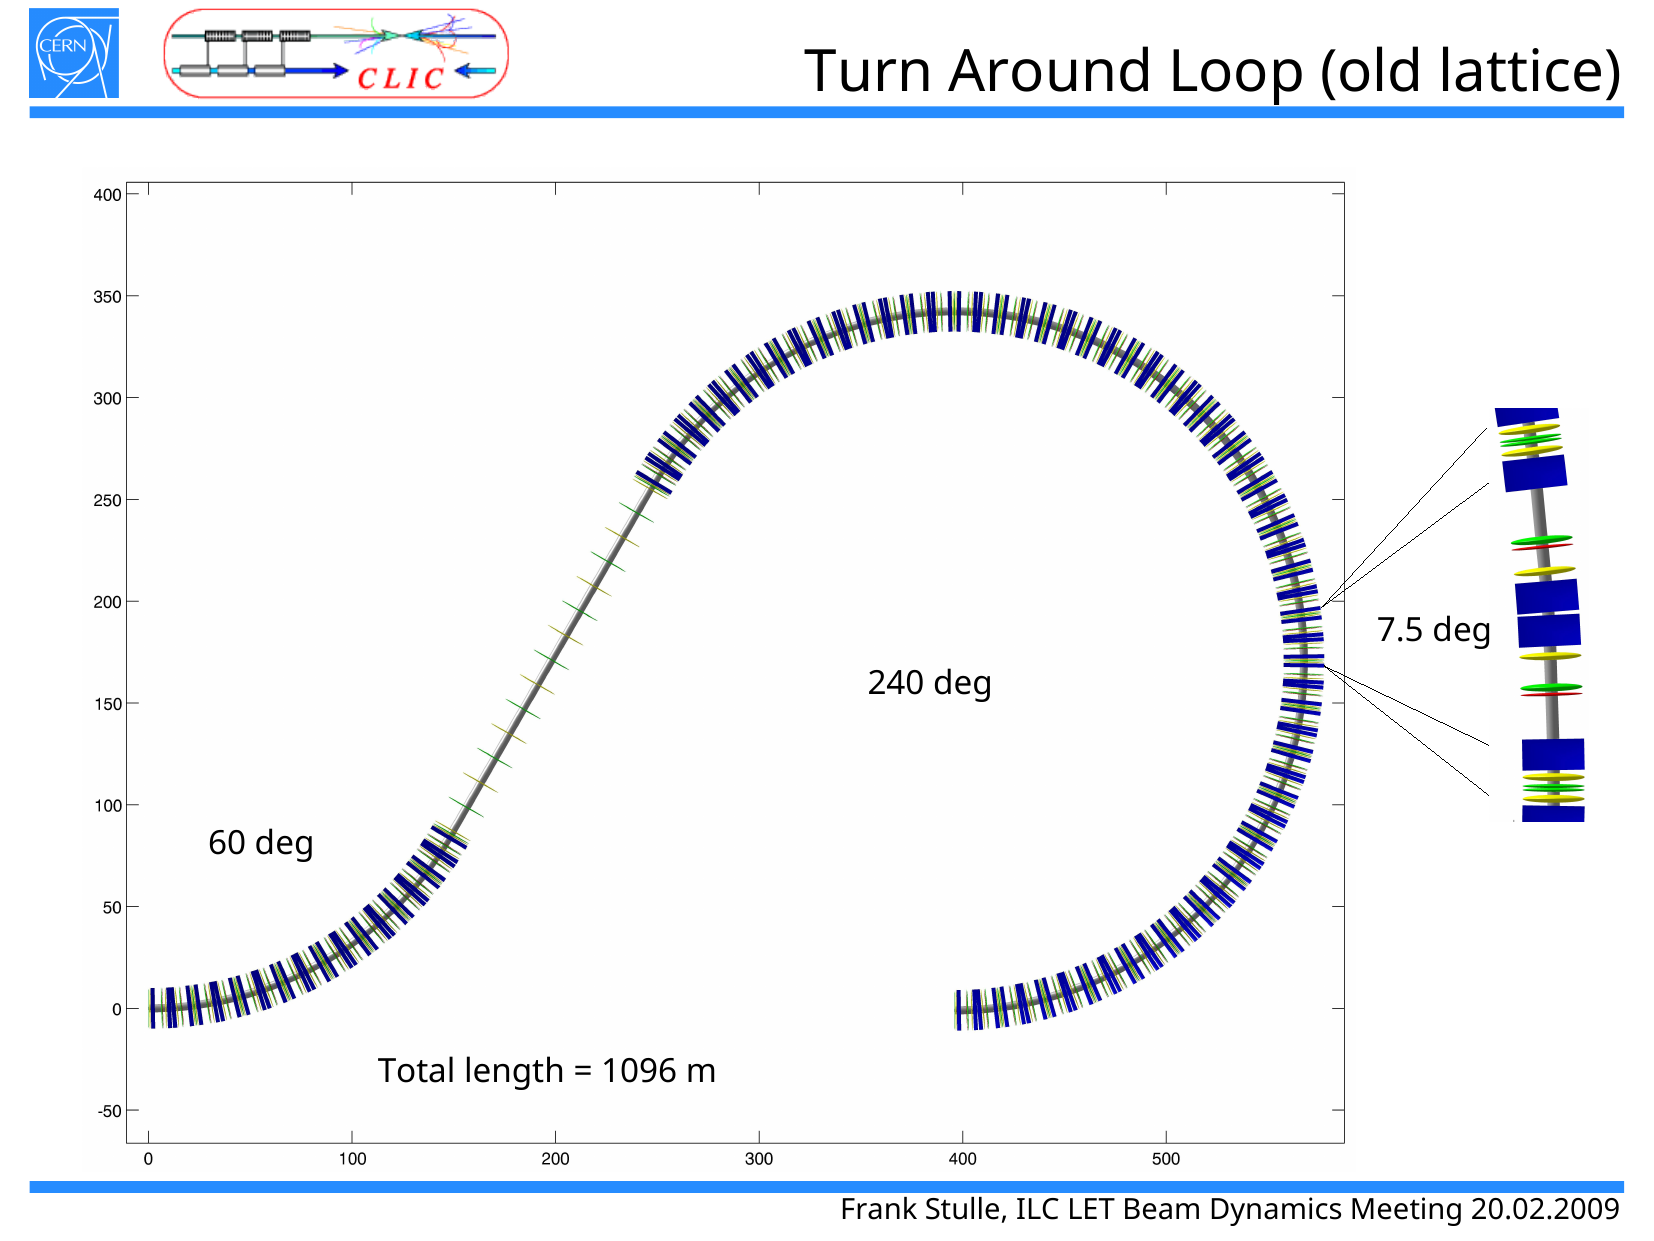

# Turn Around Loop (old lattice)
7.5 deg
240 deg
60 deg
Total length = 1096 m